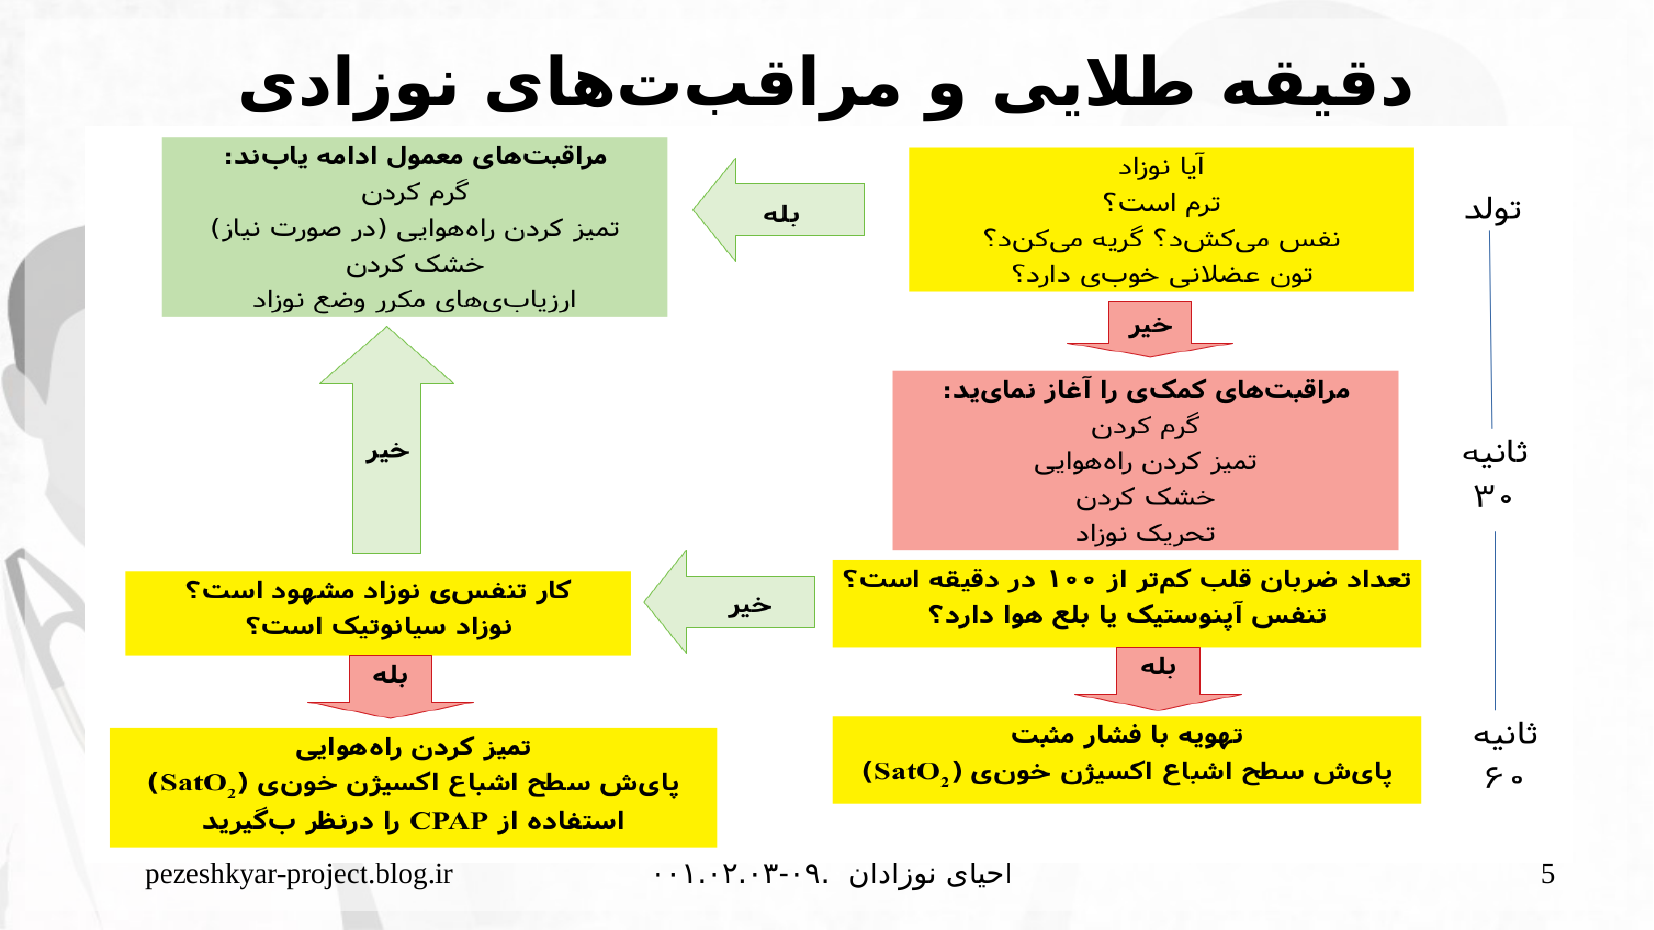

# دقیقه طلایی و مراقب‌ت‌های نوزادی
pezeshkyar-project.blog.ir
۰۰۱.۰۲.۰۳-۰۹. احیای نوزادان
5